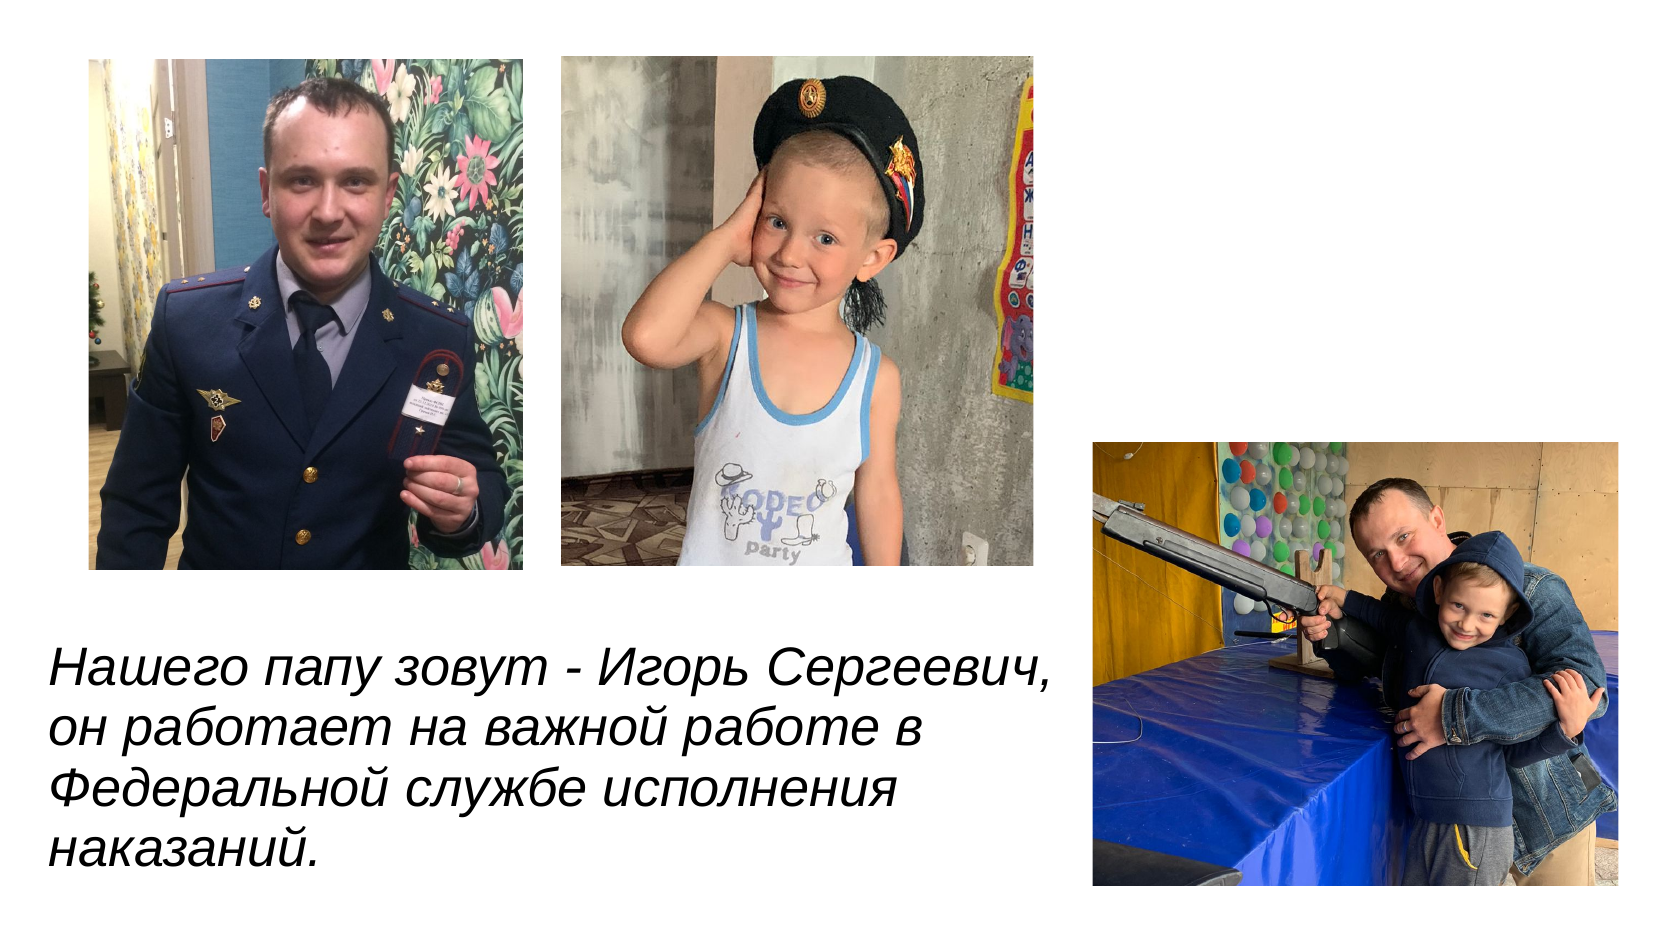

Нашего папу зовут - Игорь Сергеевич, он работает на важной работе в Федеральной службе исполнения наказаний.